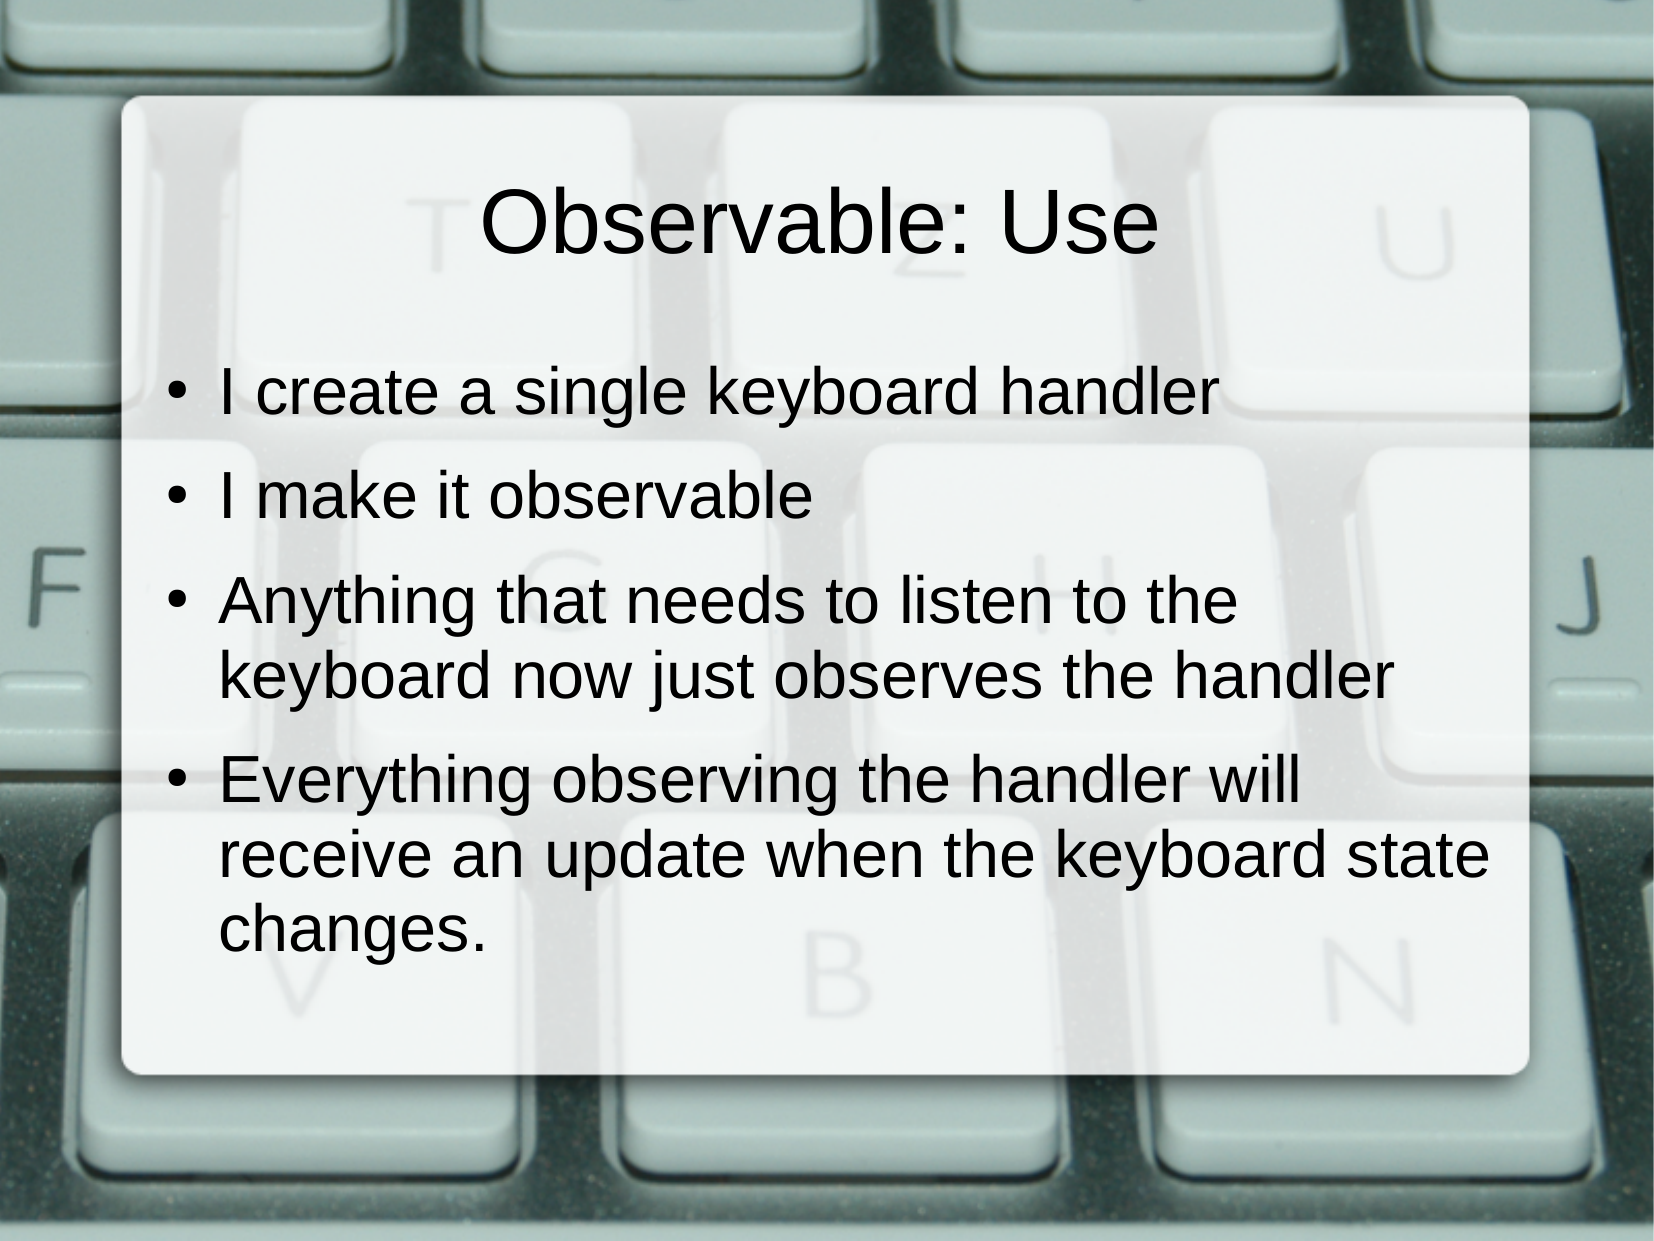

# Observable: Use
I create a single keyboard handler
I make it observable
Anything that needs to listen to the keyboard now just observes the handler
Everything observing the handler will receive an update when the keyboard state changes.